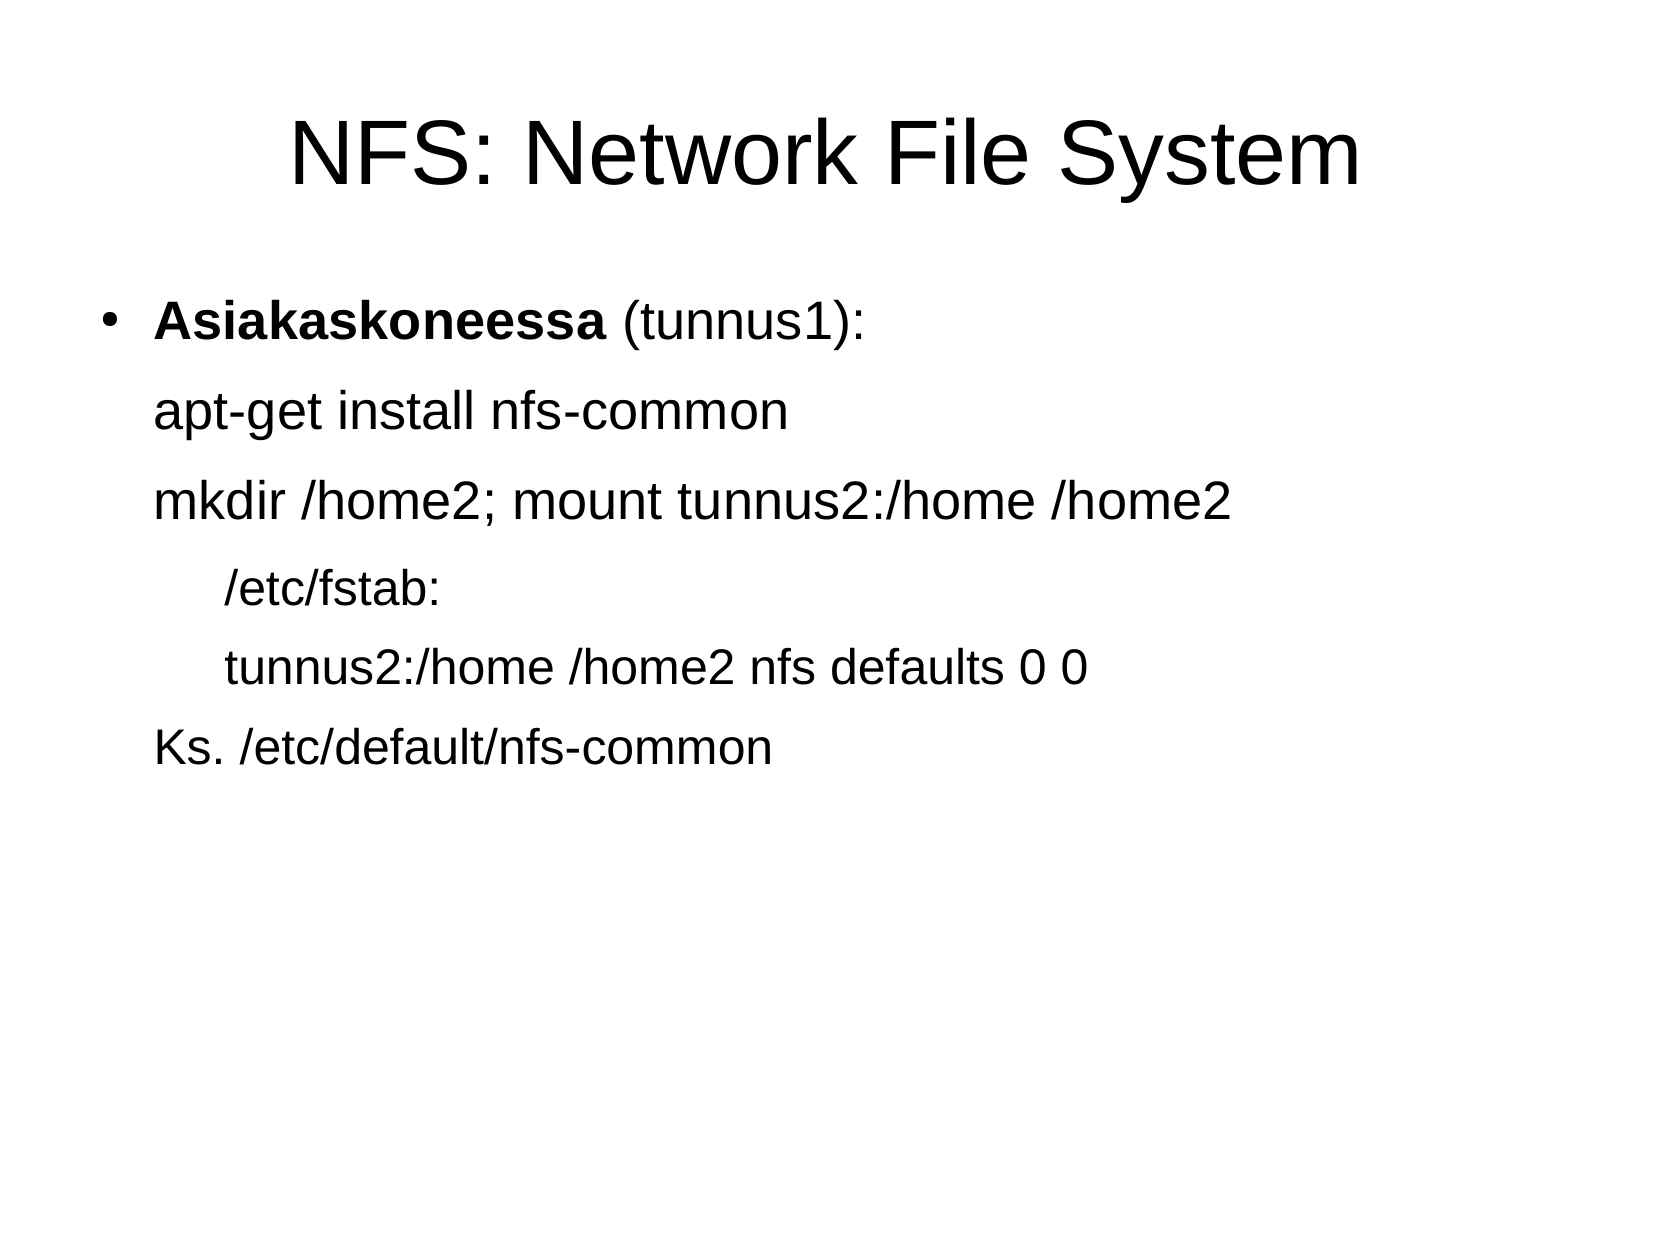

# NFS: Network File System
Asiakaskoneessa (tunnus1):
apt-get install nfs-common
mkdir /home2; mount tunnus2:/home /home2
/etc/fstab:
tunnus2:/home /home2 nfs defaults 0 0
Ks. /etc/default/nfs-common